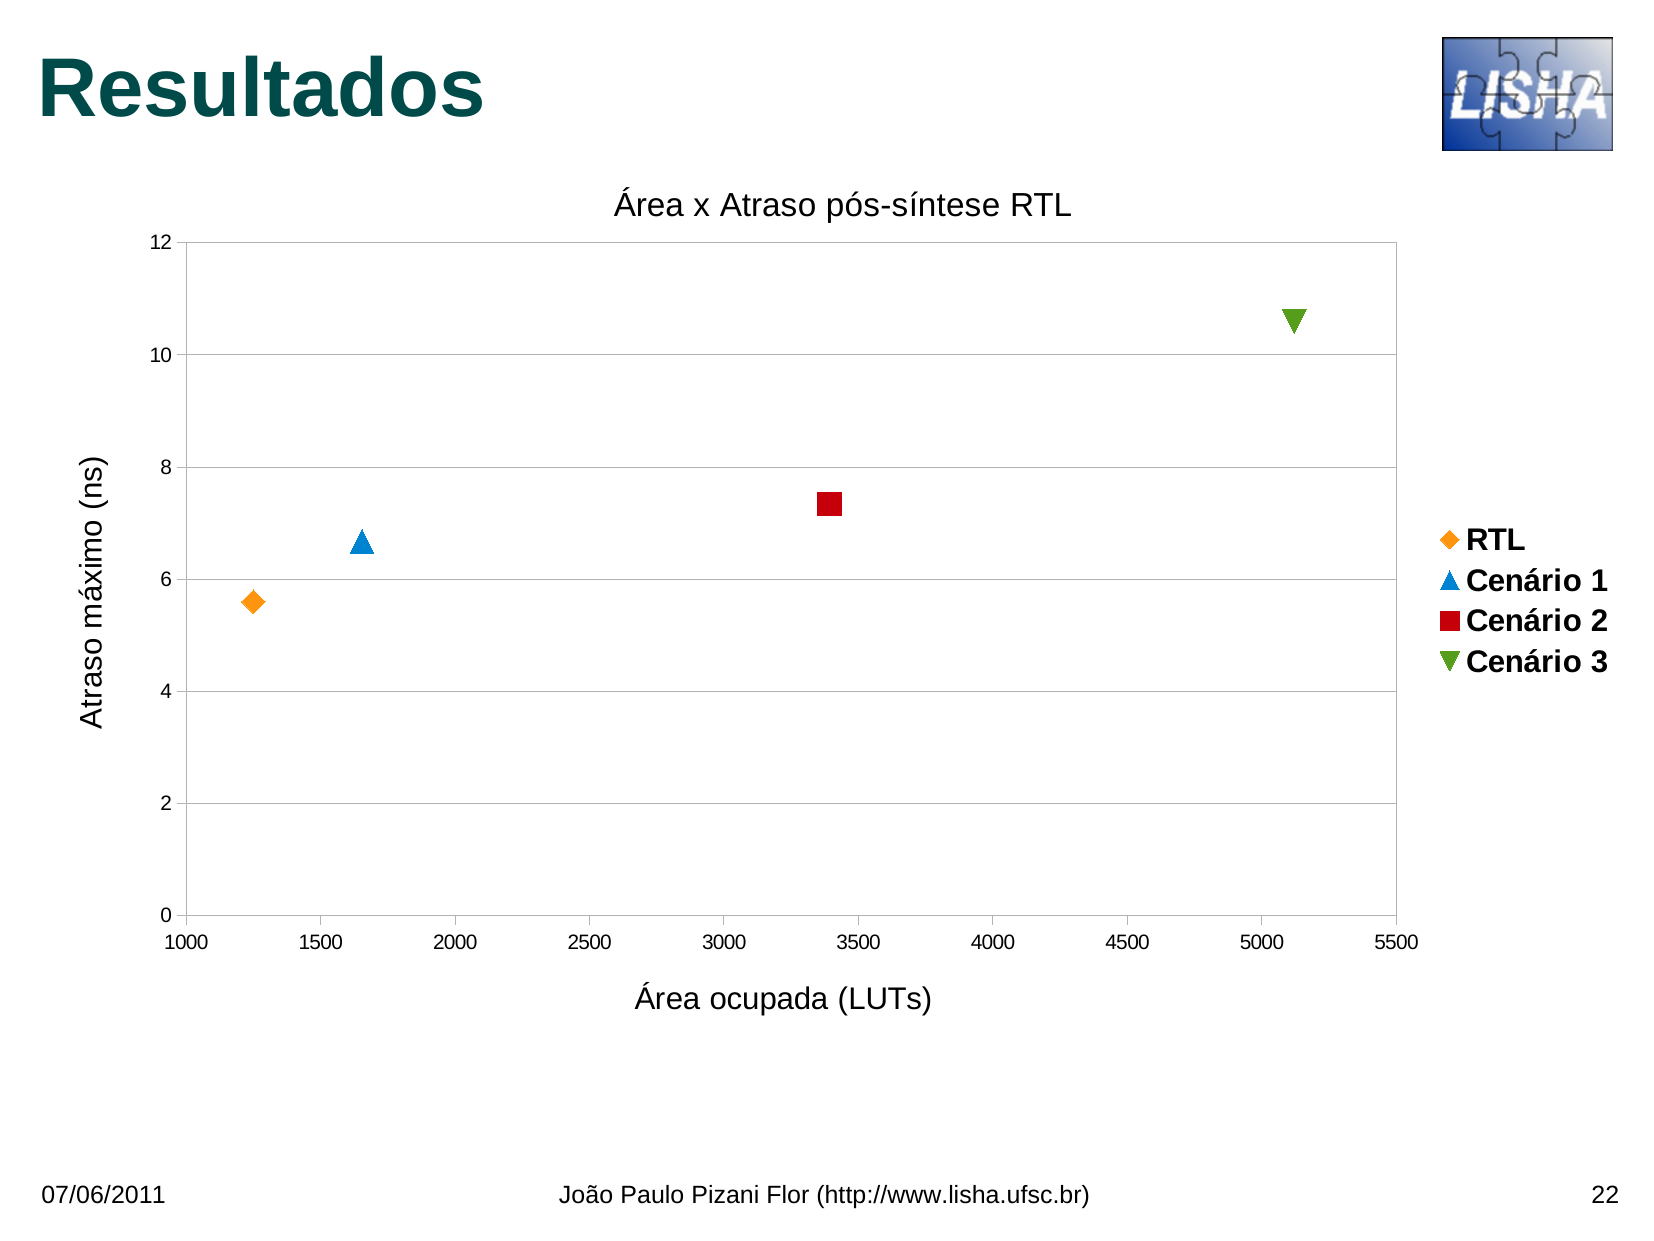

# Resultados
### Chart: Área x Atraso pós-síntese RTL
| Category | RTL | Cenário 1 | Cenário 2 | Cenário 3 |
|---|---|---|---|---|